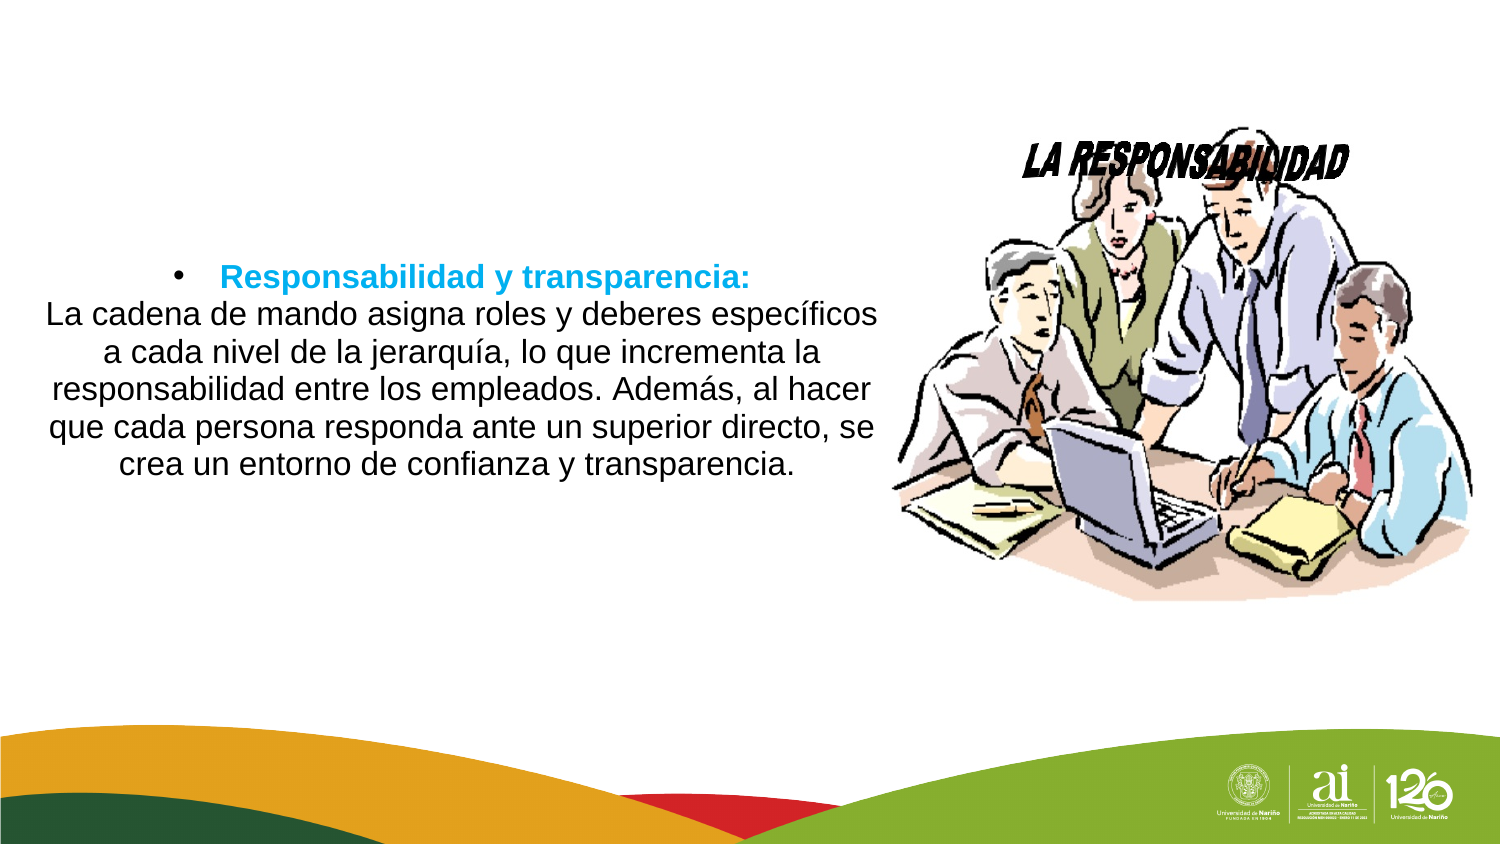

​
Responsabilidad y transparencia:​
La cadena de mando asigna roles y deberes específicos a cada nivel de la jerarquía, lo que incrementa la responsabilidad entre los empleados. Además, al hacer que cada persona responda ante un superior directo, se crea un entorno de confianza y transparencia.